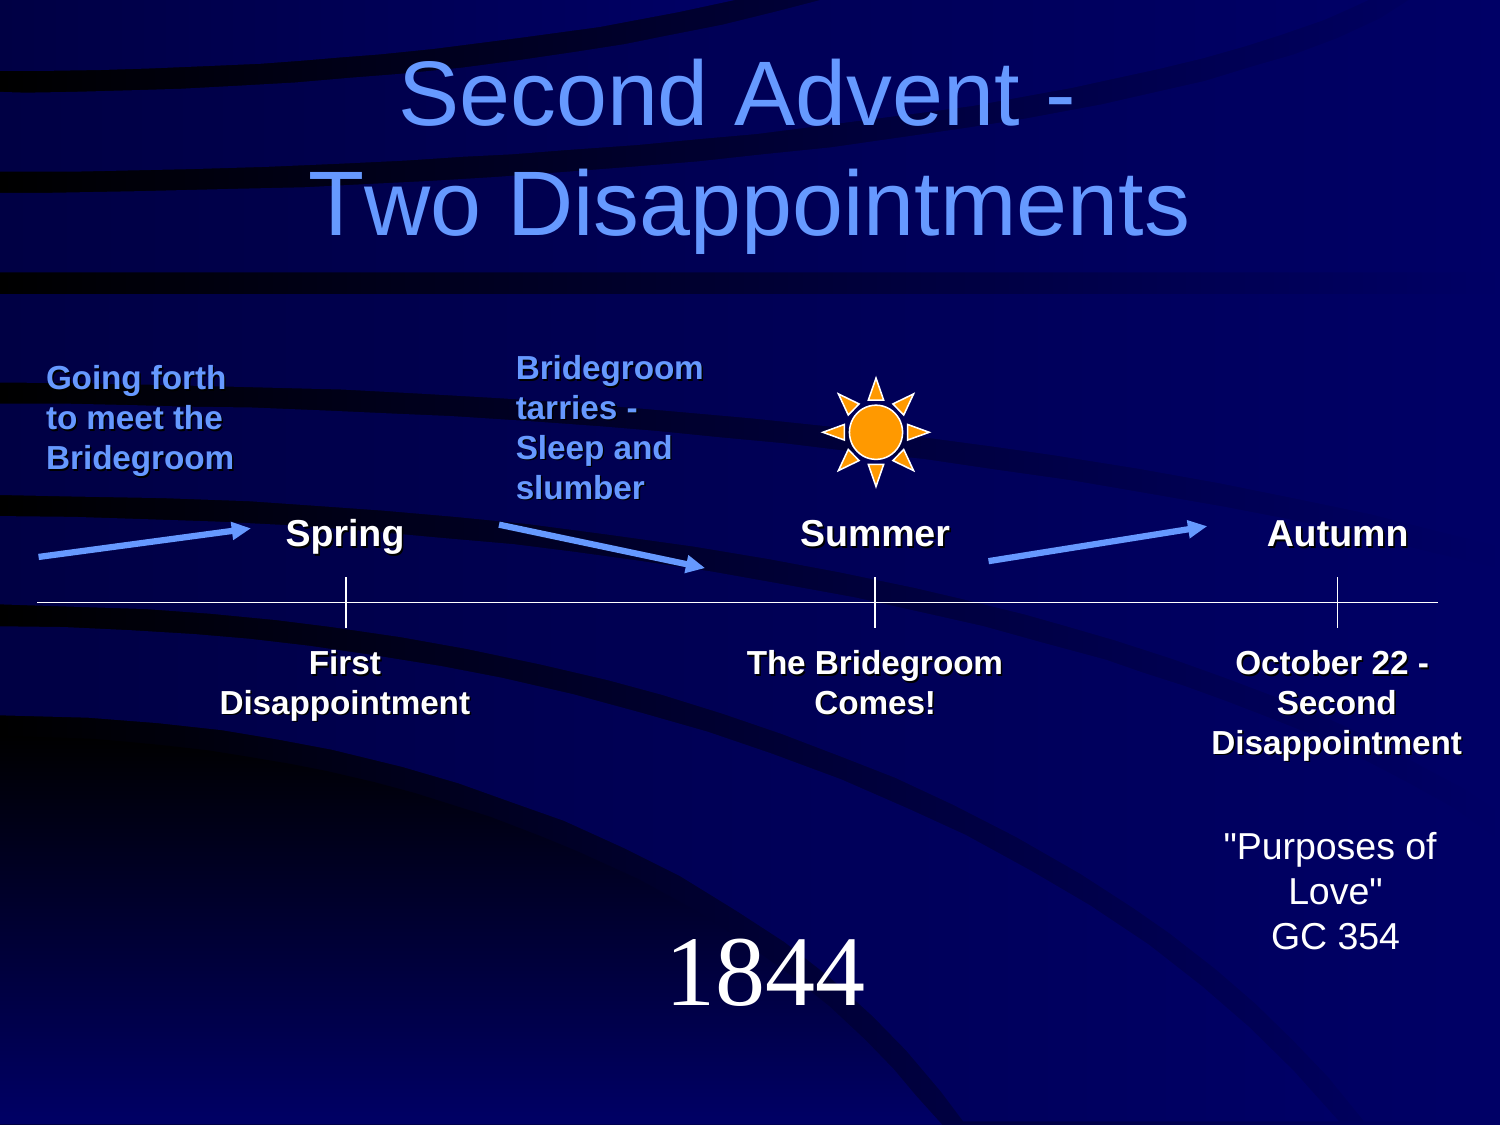

# Second Advent - Two Disappointments
Bridegroom
tarries -
Sleep and
slumber
Going forth
to meet the
Bridegroom
The Bridegroom
Comes!
Spring
Summer
Autumn
First
Disappointment
October 22 -
Second
Disappointment
"Purposes of
Love"
GC 354
1844